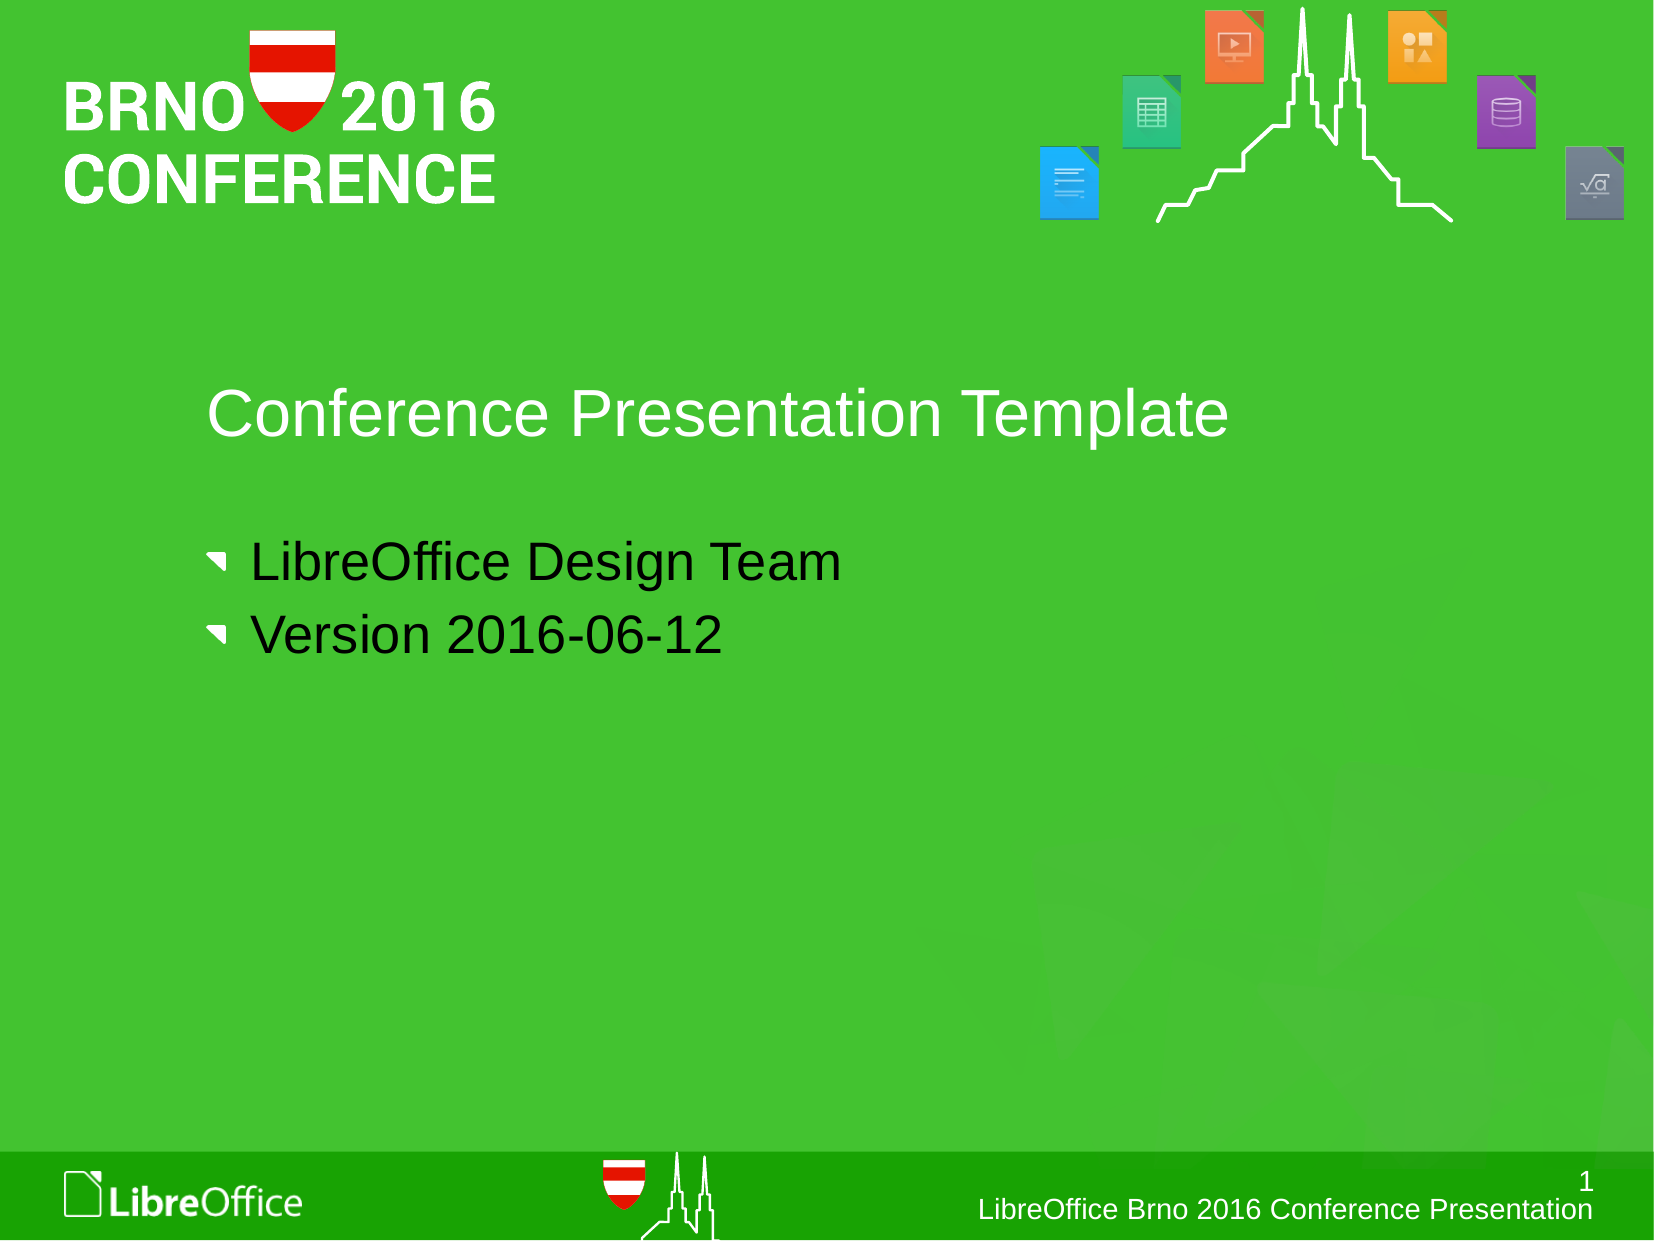

# Conference Presentation Template
LibreOffice Design Team
Version 2016-06-12
1
LibreOffice Brno 2016 Conference Presentation